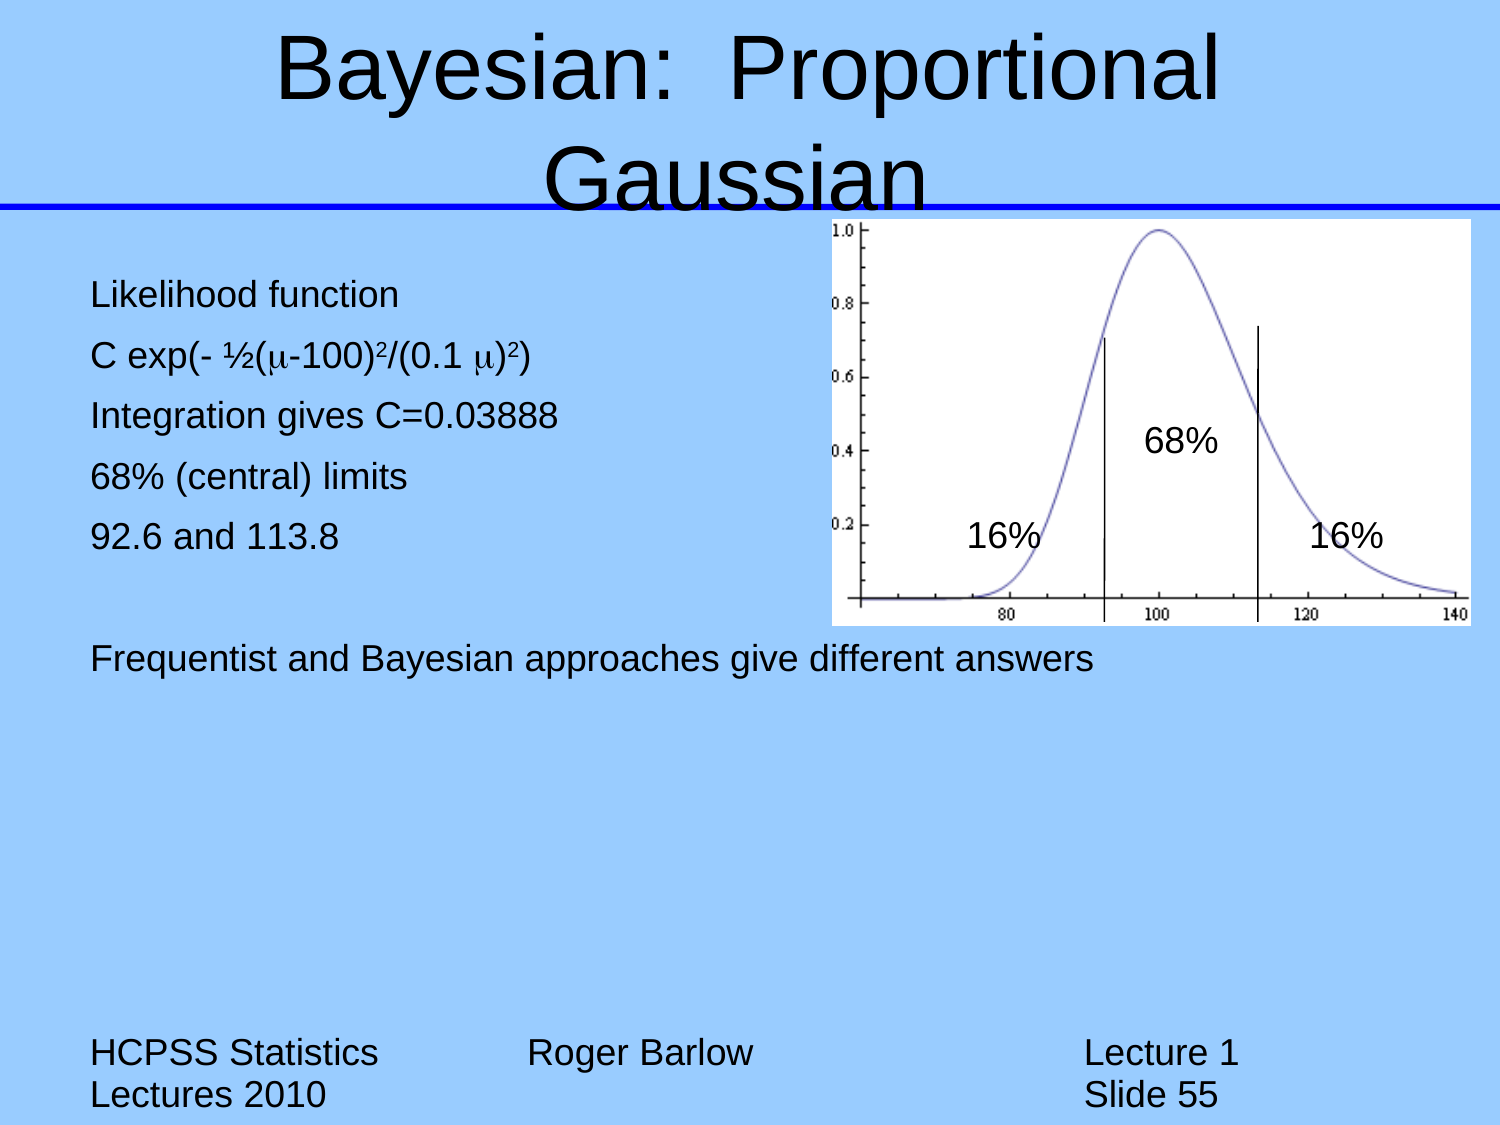

# Bayesian: Proportional Gaussian
Likelihood function
C exp(- ½(-100)2/(0.1 )2)
Integration gives C=0.03888
68% (central) limits
92.6 and 113.8
Frequentist and Bayesian approaches give different answers
68%
16%
16%
55